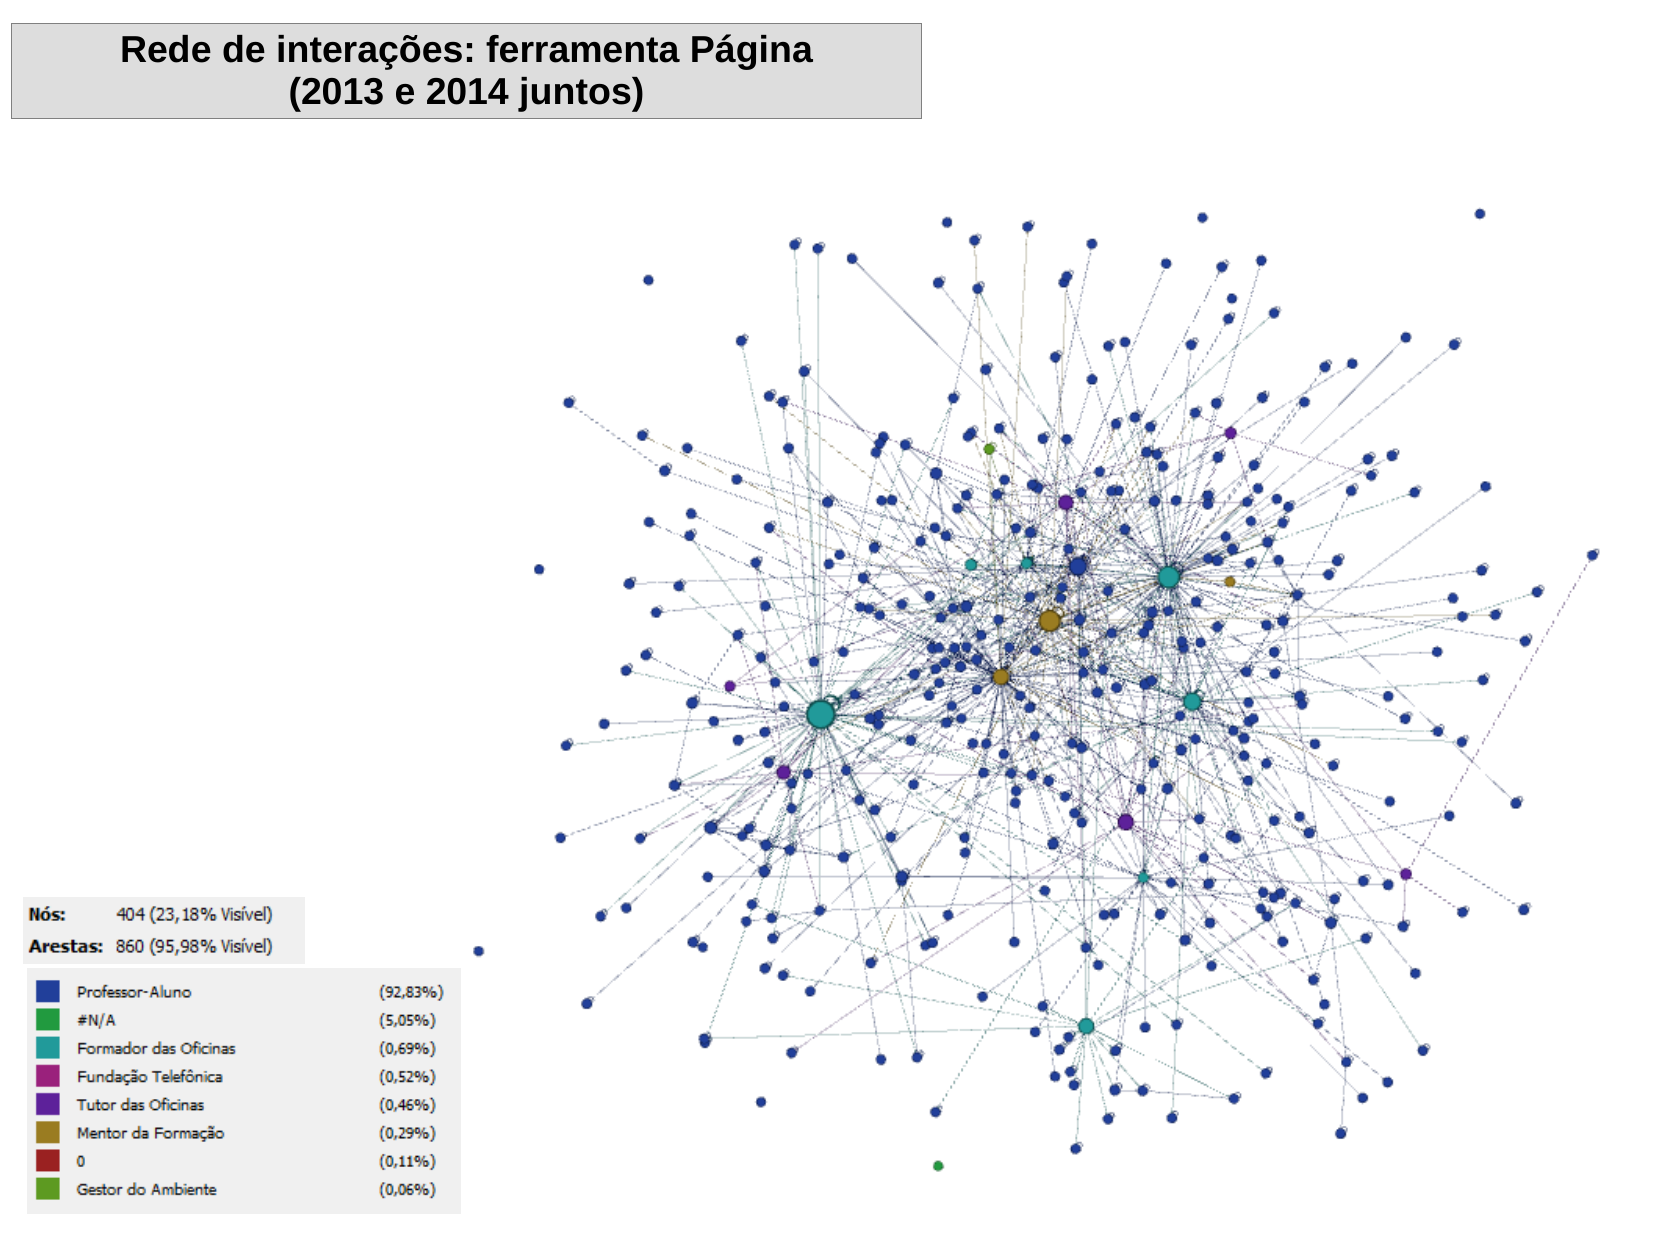

Rede de interações: ferramenta Página
(2013 e 2014 juntos)